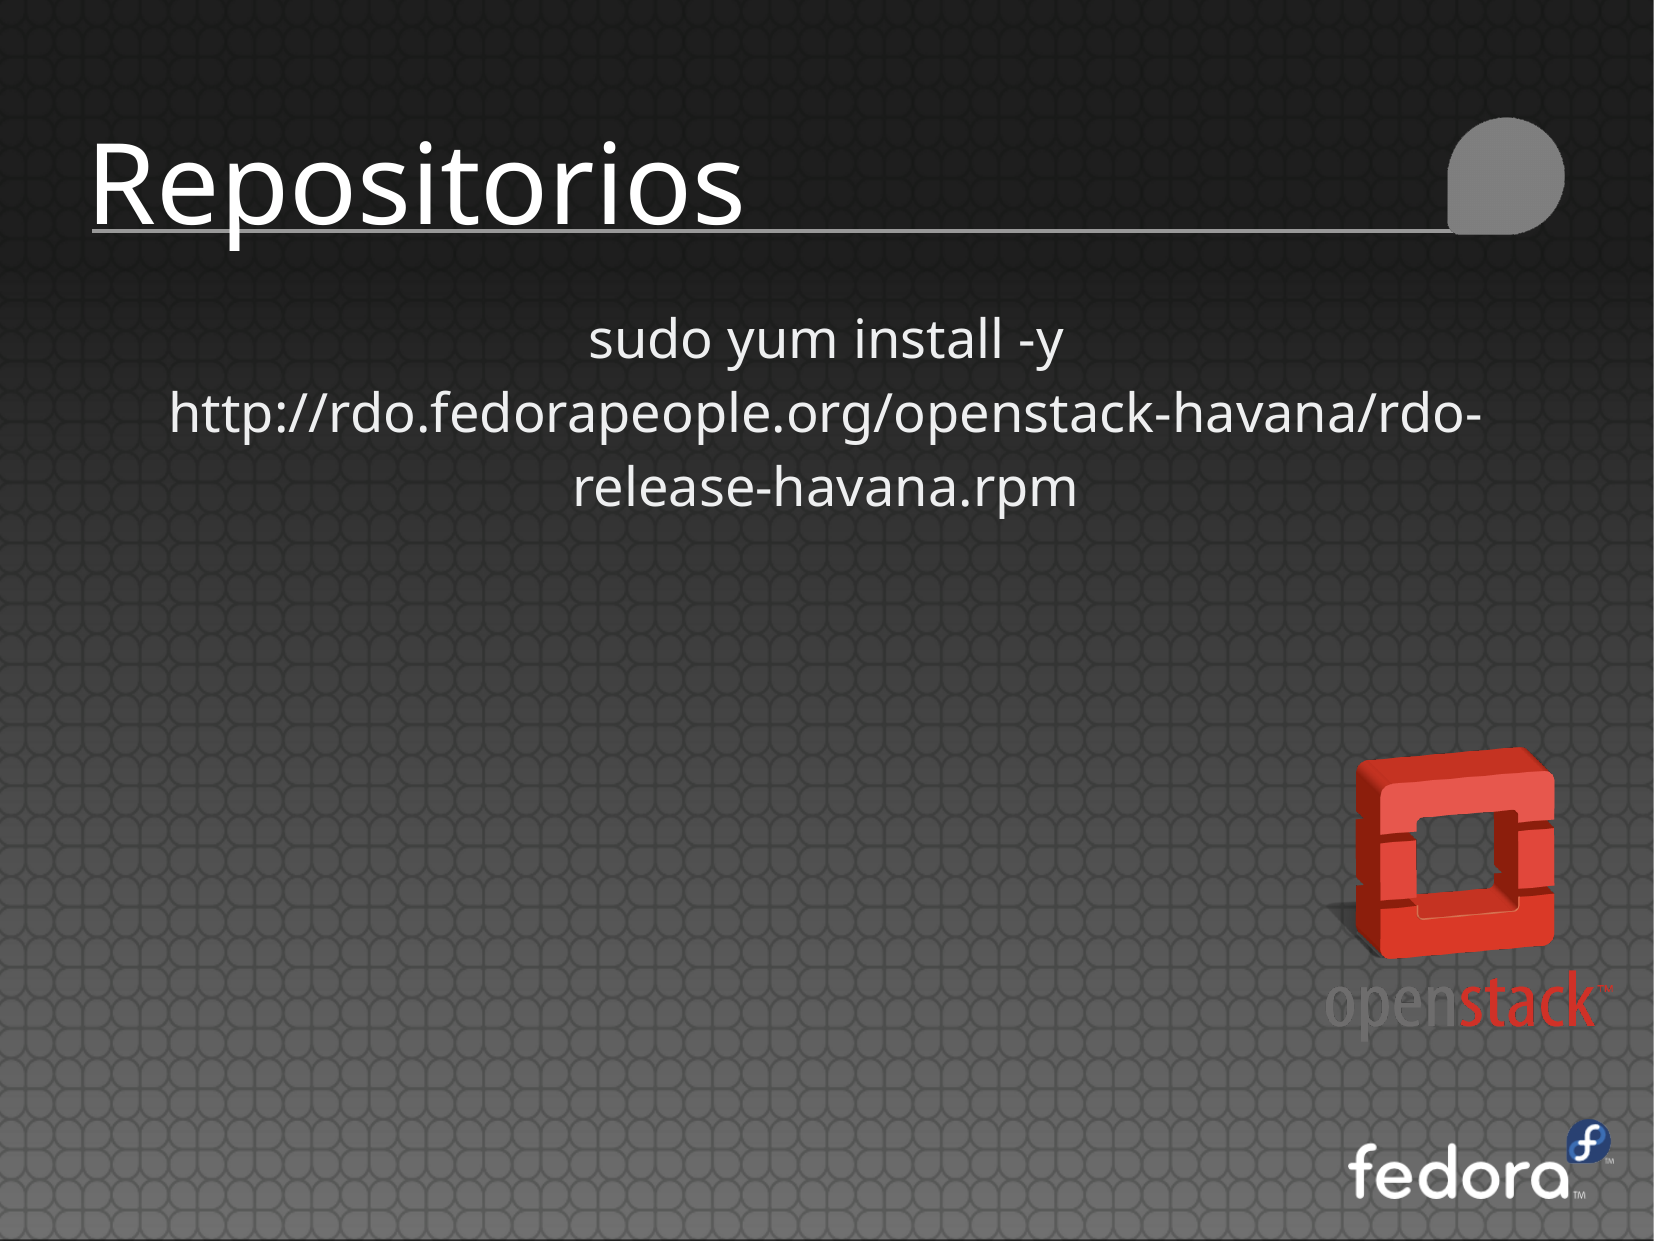

# Repositorios
sudo yum install -y http://rdo.fedorapeople.org/openstack-havana/rdo-release-havana.rpm